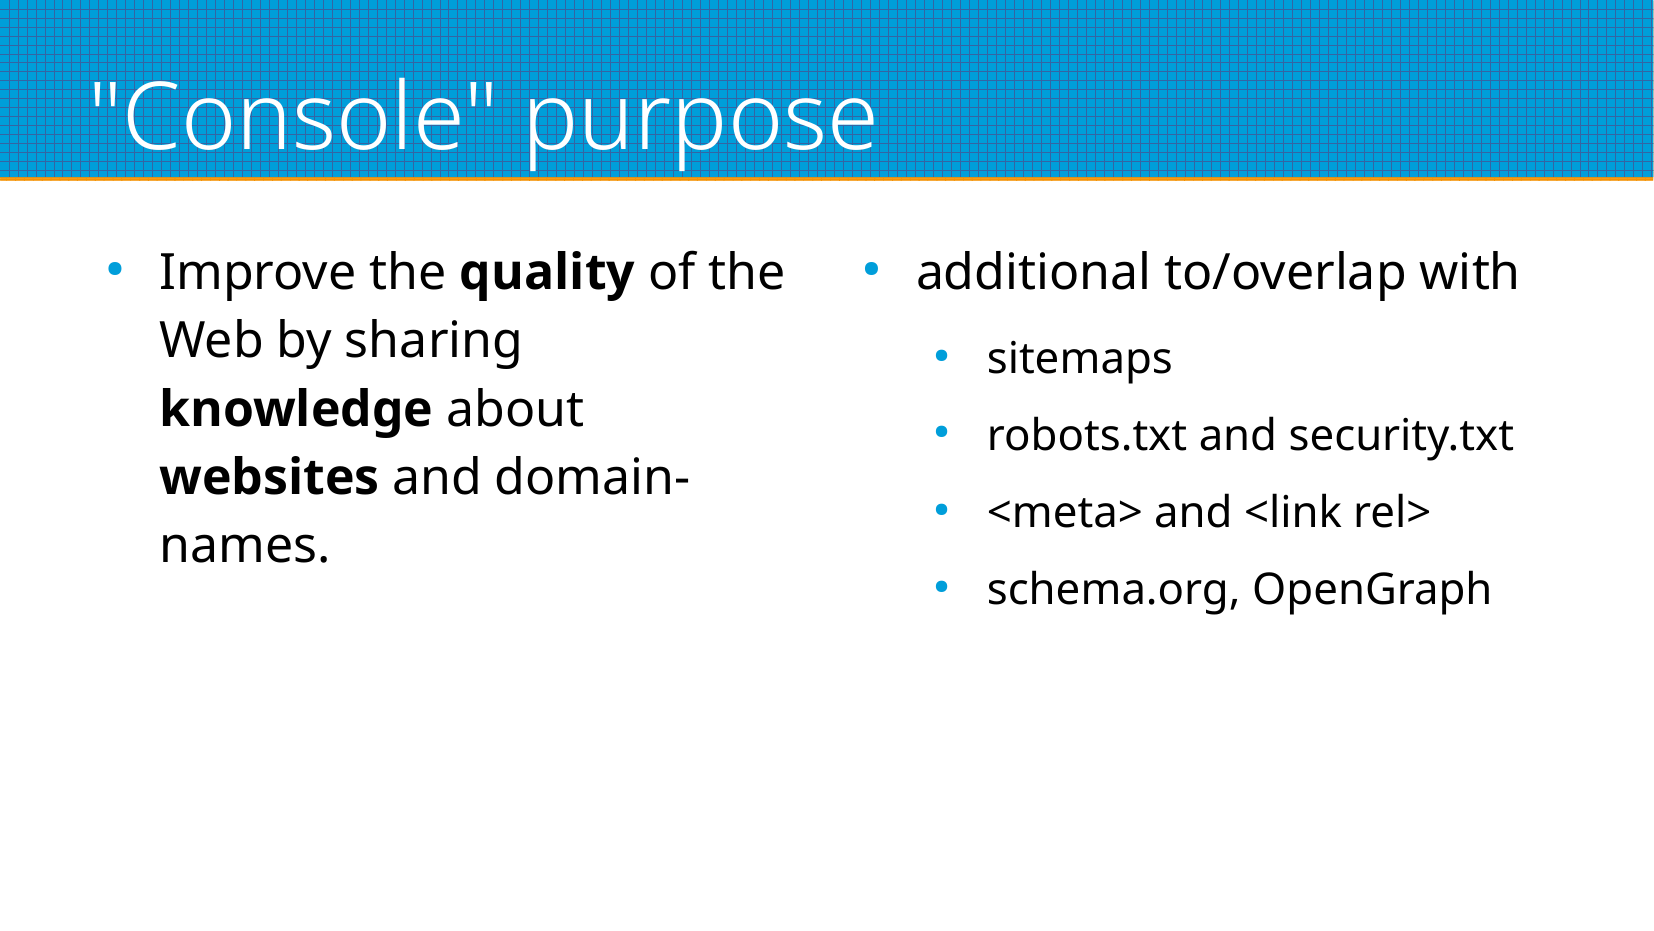

# "Console" purpose
Improve the quality of the Web by sharing knowledge about websites and domain-names.
additional to/overlap with
sitemaps
robots.txt and security.txt
<meta> and <link rel>
schema.org, OpenGraph